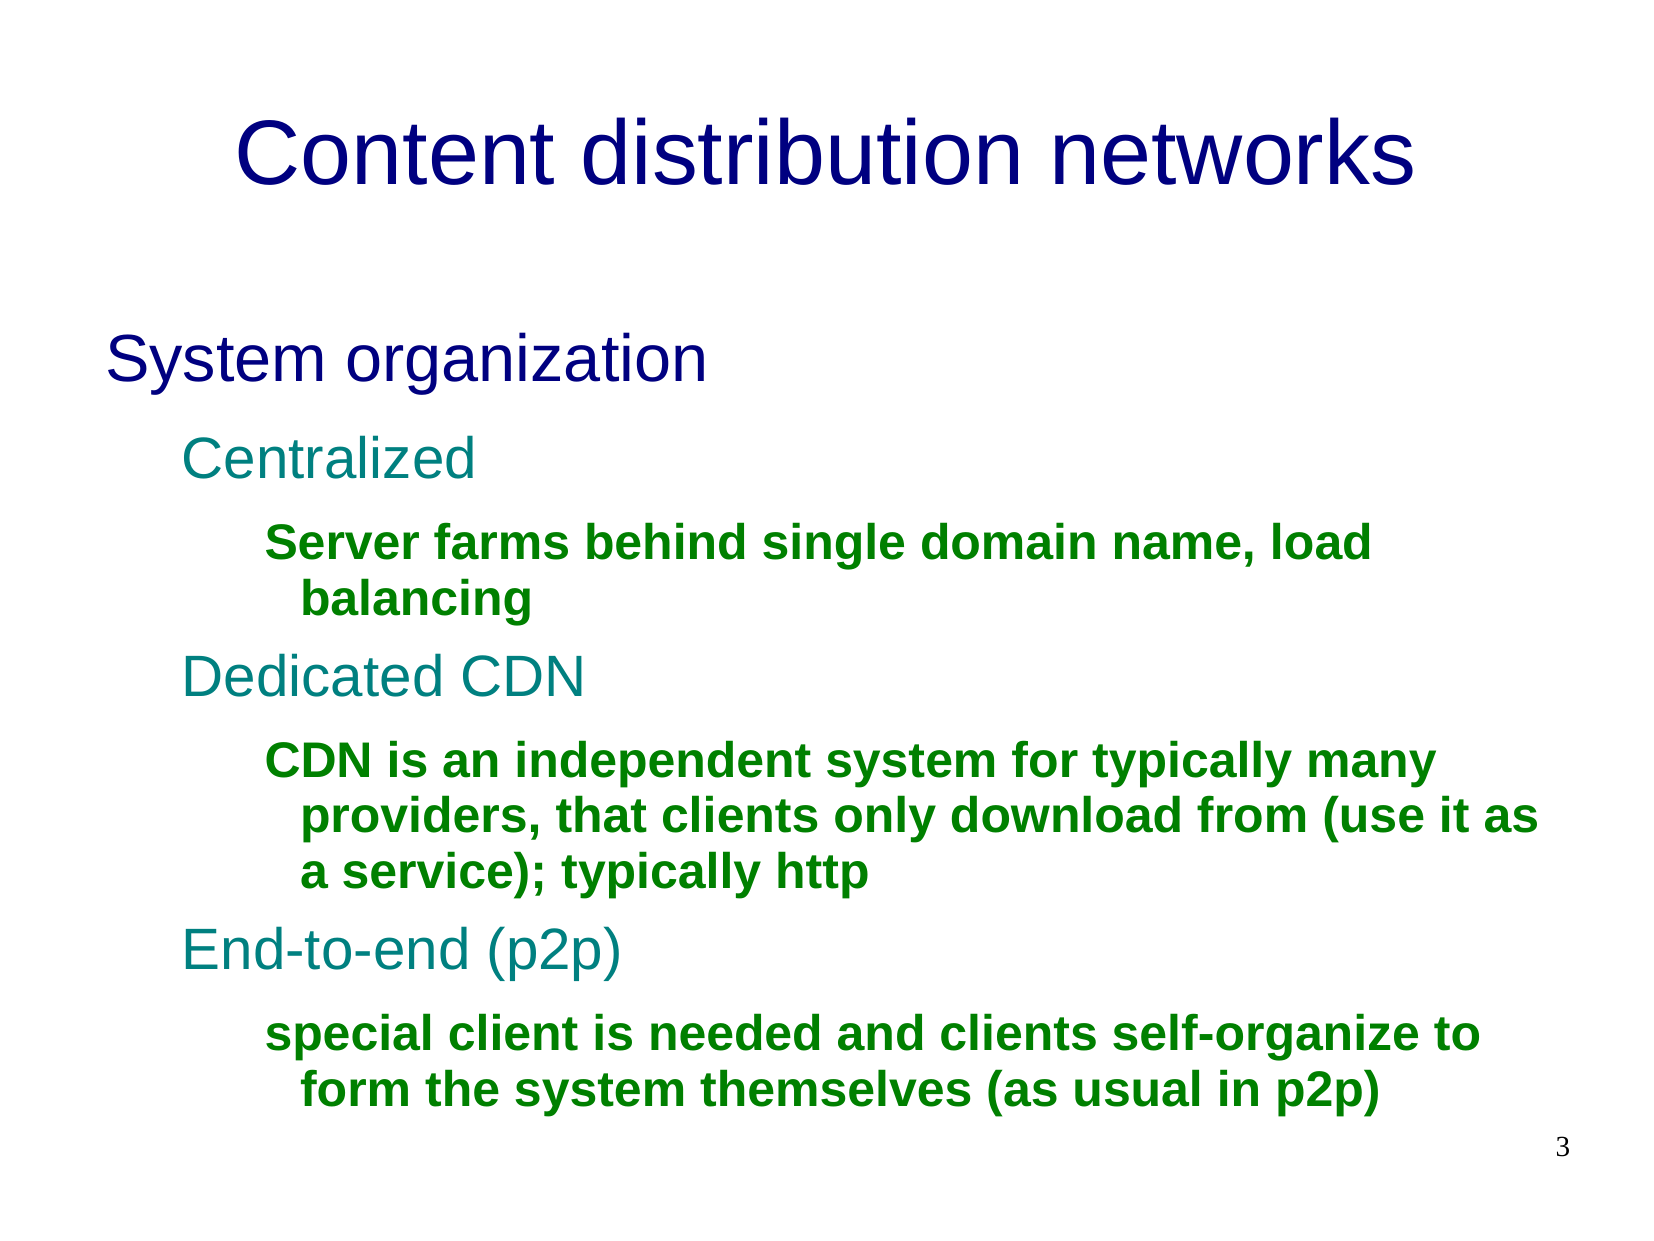

# Content distribution networks
System organization
Centralized
Server farms behind single domain name, load balancing
Dedicated CDN
CDN is an independent system for typically many providers, that clients only download from (use it as a service); typically http
End-to-end (p2p)
special client is needed and clients self-organize to form the system themselves (as usual in p2p)
3